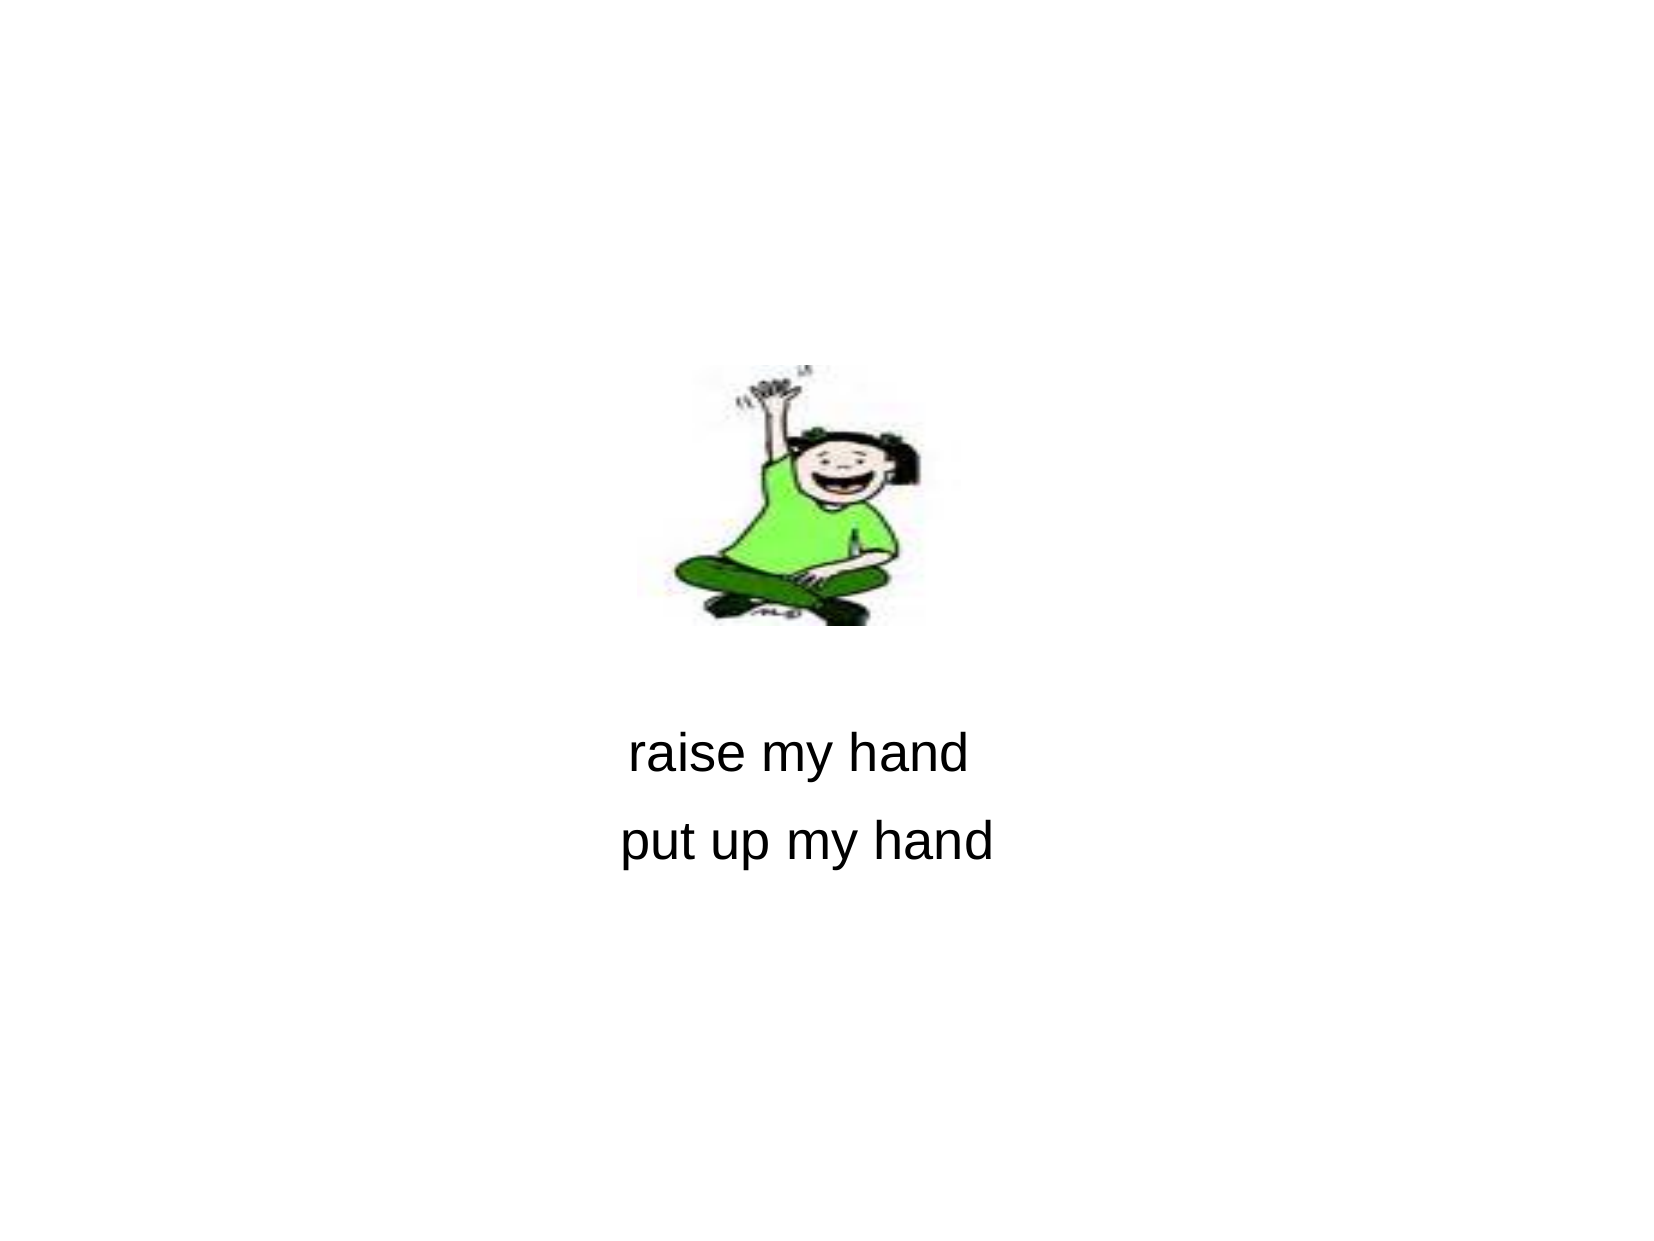

raise my hand
put up my hand